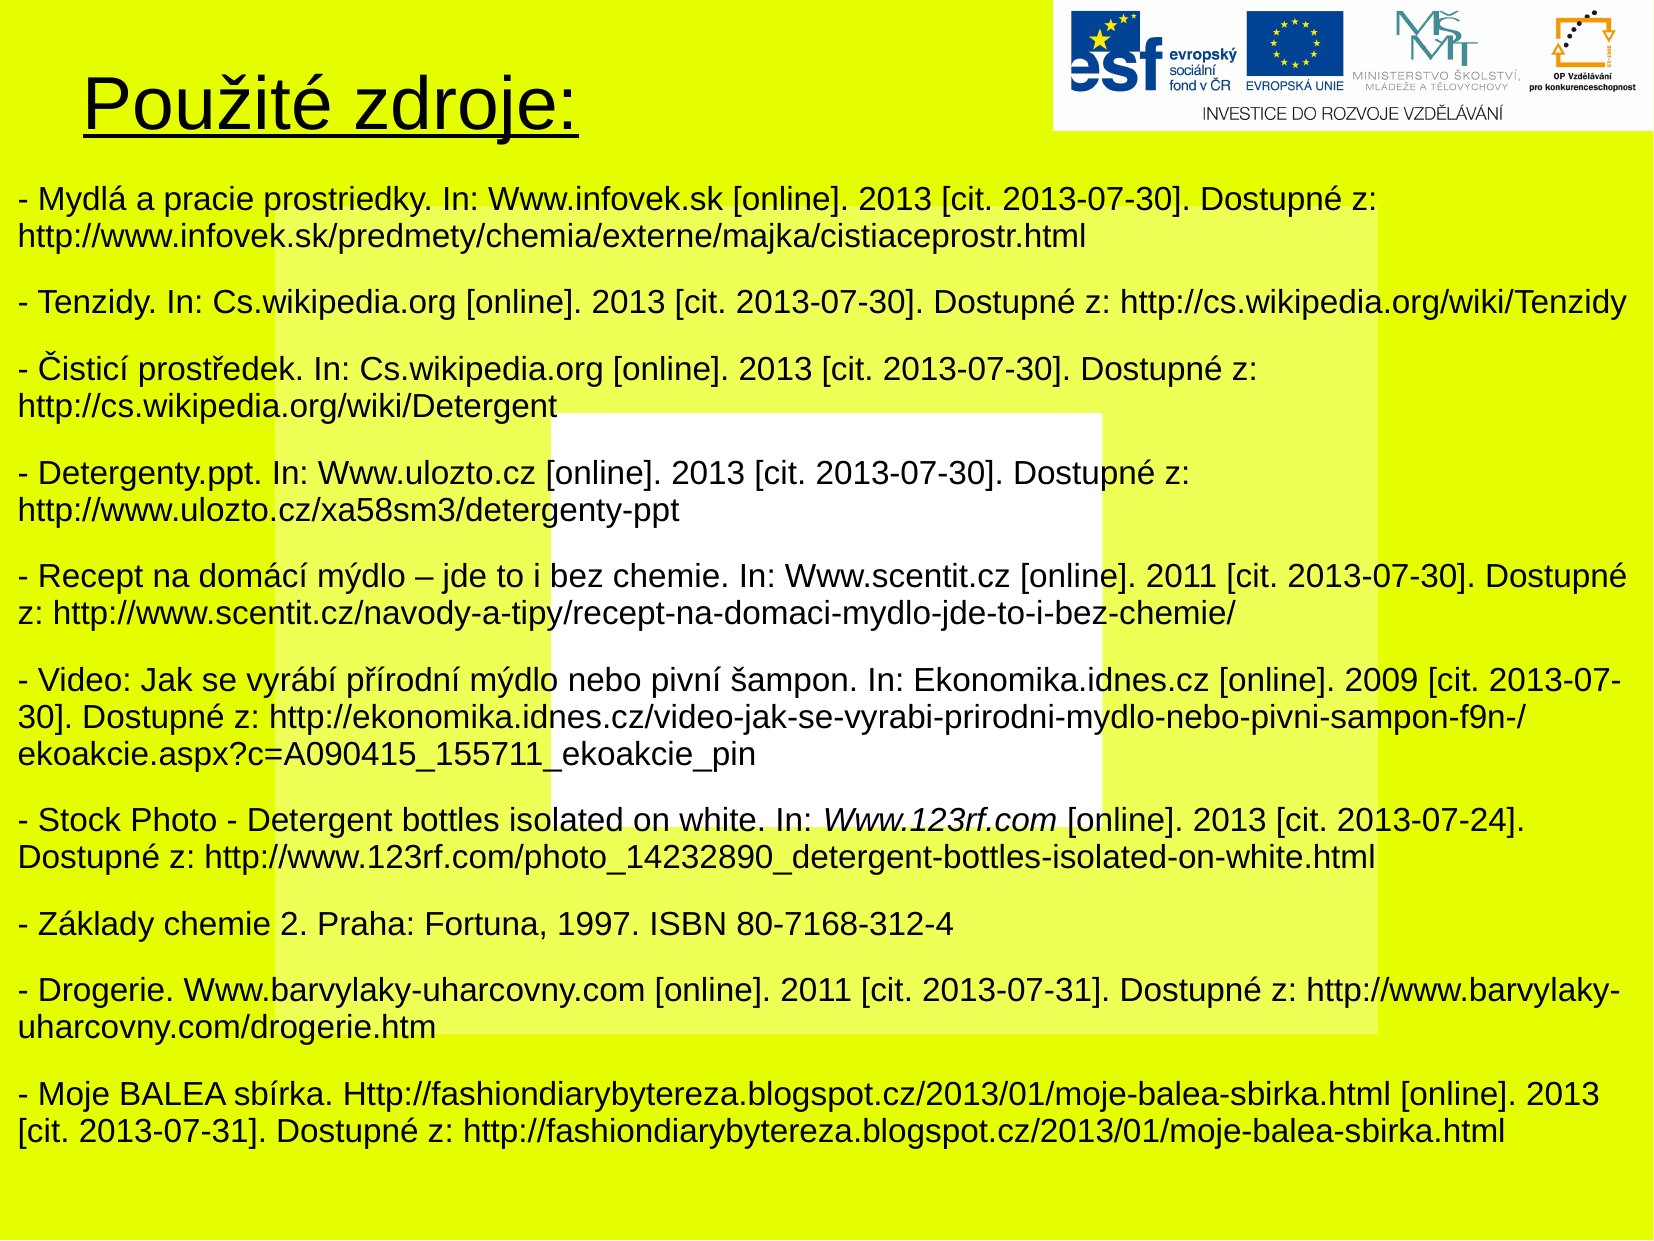

# Použité zdroje:
- Mydlá a pracie prostriedky. In: Www.infovek.sk [online]. 2013 [cit. 2013-07-30]. Dostupné z: http://www.infovek.sk/predmety/chemia/externe/majka/cistiaceprostr.html
- Tenzidy. In: Cs.wikipedia.org [online]. 2013 [cit. 2013-07-30]. Dostupné z: http://cs.wikipedia.org/wiki/Tenzidy
- Čisticí prostředek. In: Cs.wikipedia.org [online]. 2013 [cit. 2013-07-30]. Dostupné z: http://cs.wikipedia.org/wiki/Detergent
- Detergenty.ppt. In: Www.ulozto.cz [online]. 2013 [cit. 2013-07-30]. Dostupné z: http://www.ulozto.cz/xa58sm3/detergenty-ppt
- Recept na domácí mýdlo – jde to i bez chemie. In: Www.scentit.cz [online]. 2011 [cit. 2013-07-30]. Dostupné z: http://www.scentit.cz/navody-a-tipy/recept-na-domaci-mydlo-jde-to-i-bez-chemie/
- Video: Jak se vyrábí přírodní mýdlo nebo pivní šampon. In: Ekonomika.idnes.cz [online]. 2009 [cit. 2013-07-30]. Dostupné z: http://ekonomika.idnes.cz/video-jak-se-vyrabi-prirodni-mydlo-nebo-pivni-sampon-f9n-/ekoakcie.aspx?c=A090415_155711_ekoakcie_pin
- Stock Photo - Detergent bottles isolated on white. In: Www.123rf.com [online]. 2013 [cit. 2013-07-24]. Dostupné z: http://www.123rf.com/photo_14232890_detergent-bottles-isolated-on-white.html
- Základy chemie 2. Praha: Fortuna, 1997. ISBN 80-7168-312-4
- Drogerie. Www.barvylaky-uharcovny.com [online]. 2011 [cit. 2013-07-31]. Dostupné z: http://www.barvylaky-uharcovny.com/drogerie.htm
- Moje BALEA sbírka. Http://fashiondiarybytereza.blogspot.cz/2013/01/moje-balea-sbirka.html [online]. 2013 [cit. 2013-07-31]. Dostupné z: http://fashiondiarybytereza.blogspot.cz/2013/01/moje-balea-sbirka.html